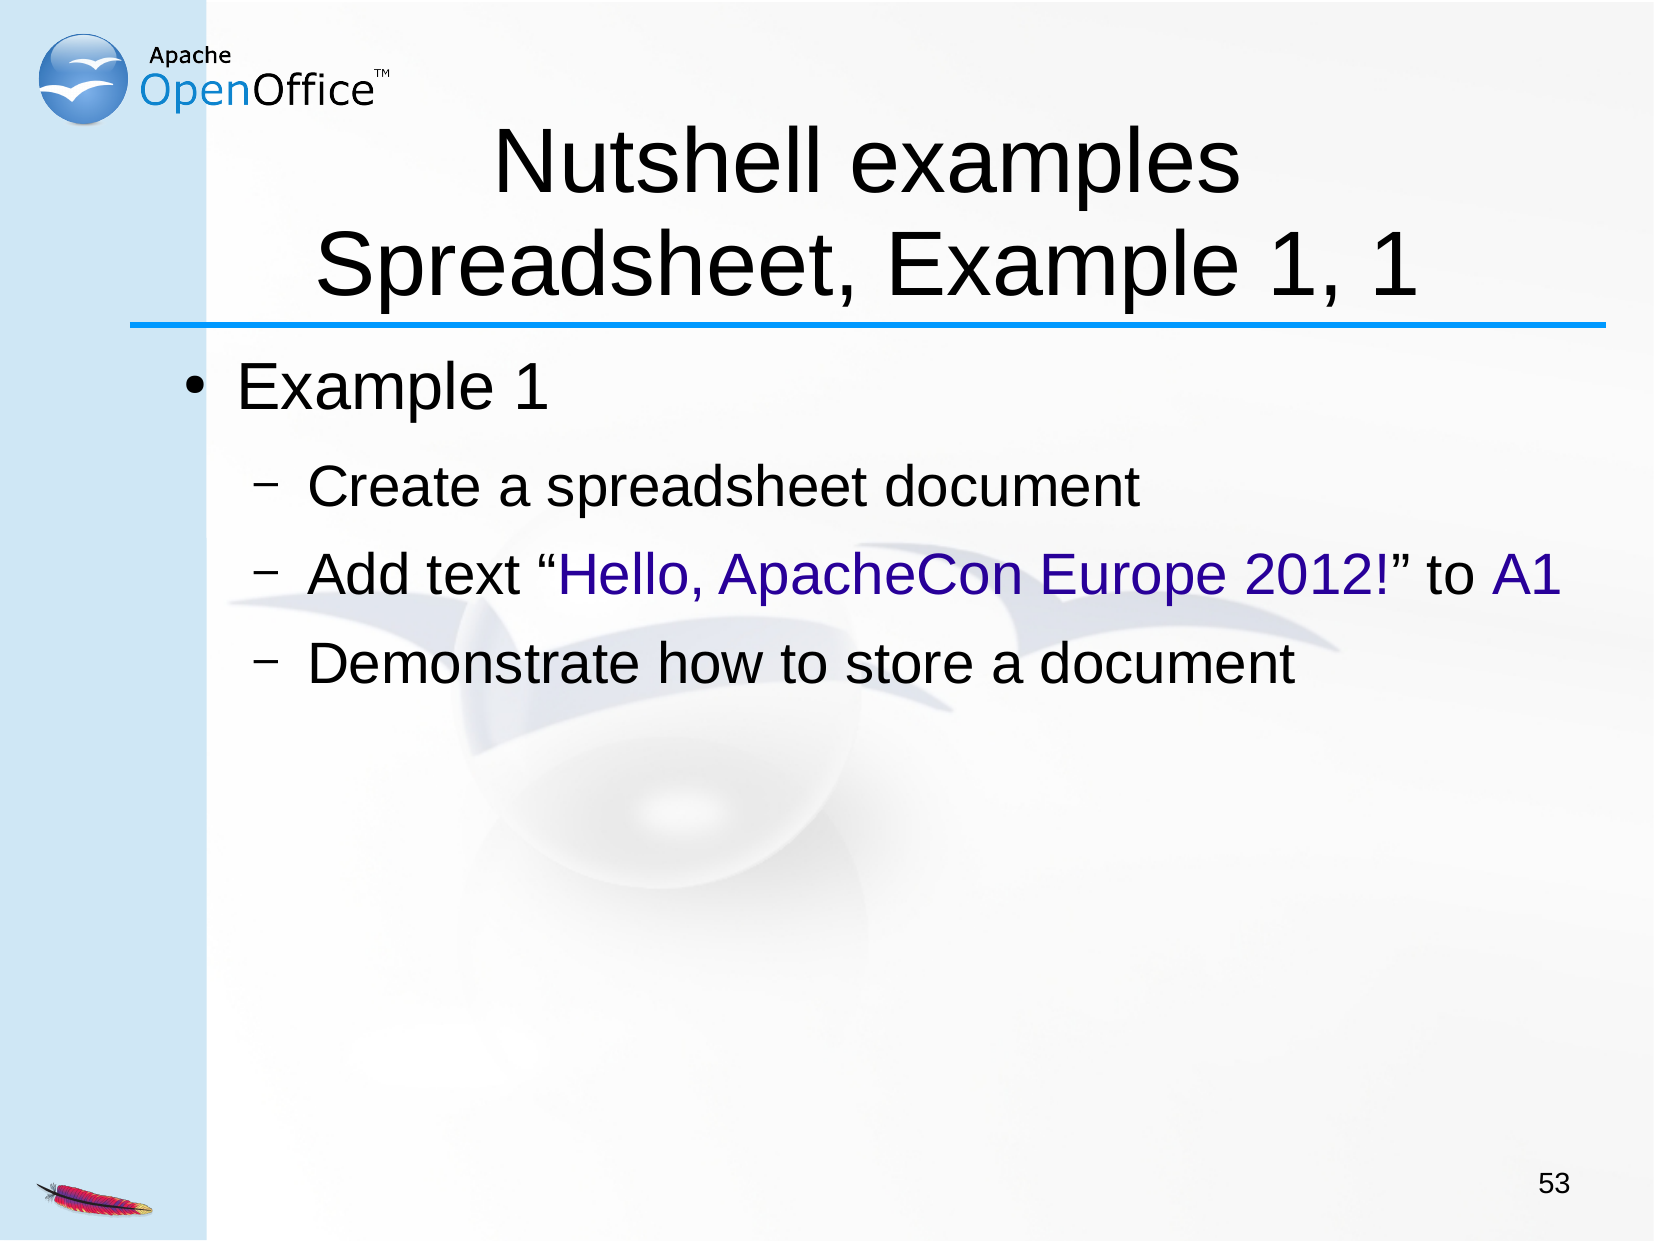

# Nutshell examples Spreadsheet, Example 1, 1
Example 1
Create a spreadsheet document
Add text “Hello, ApacheCon Europe 2012!” to A1
Demonstrate how to store a document
53